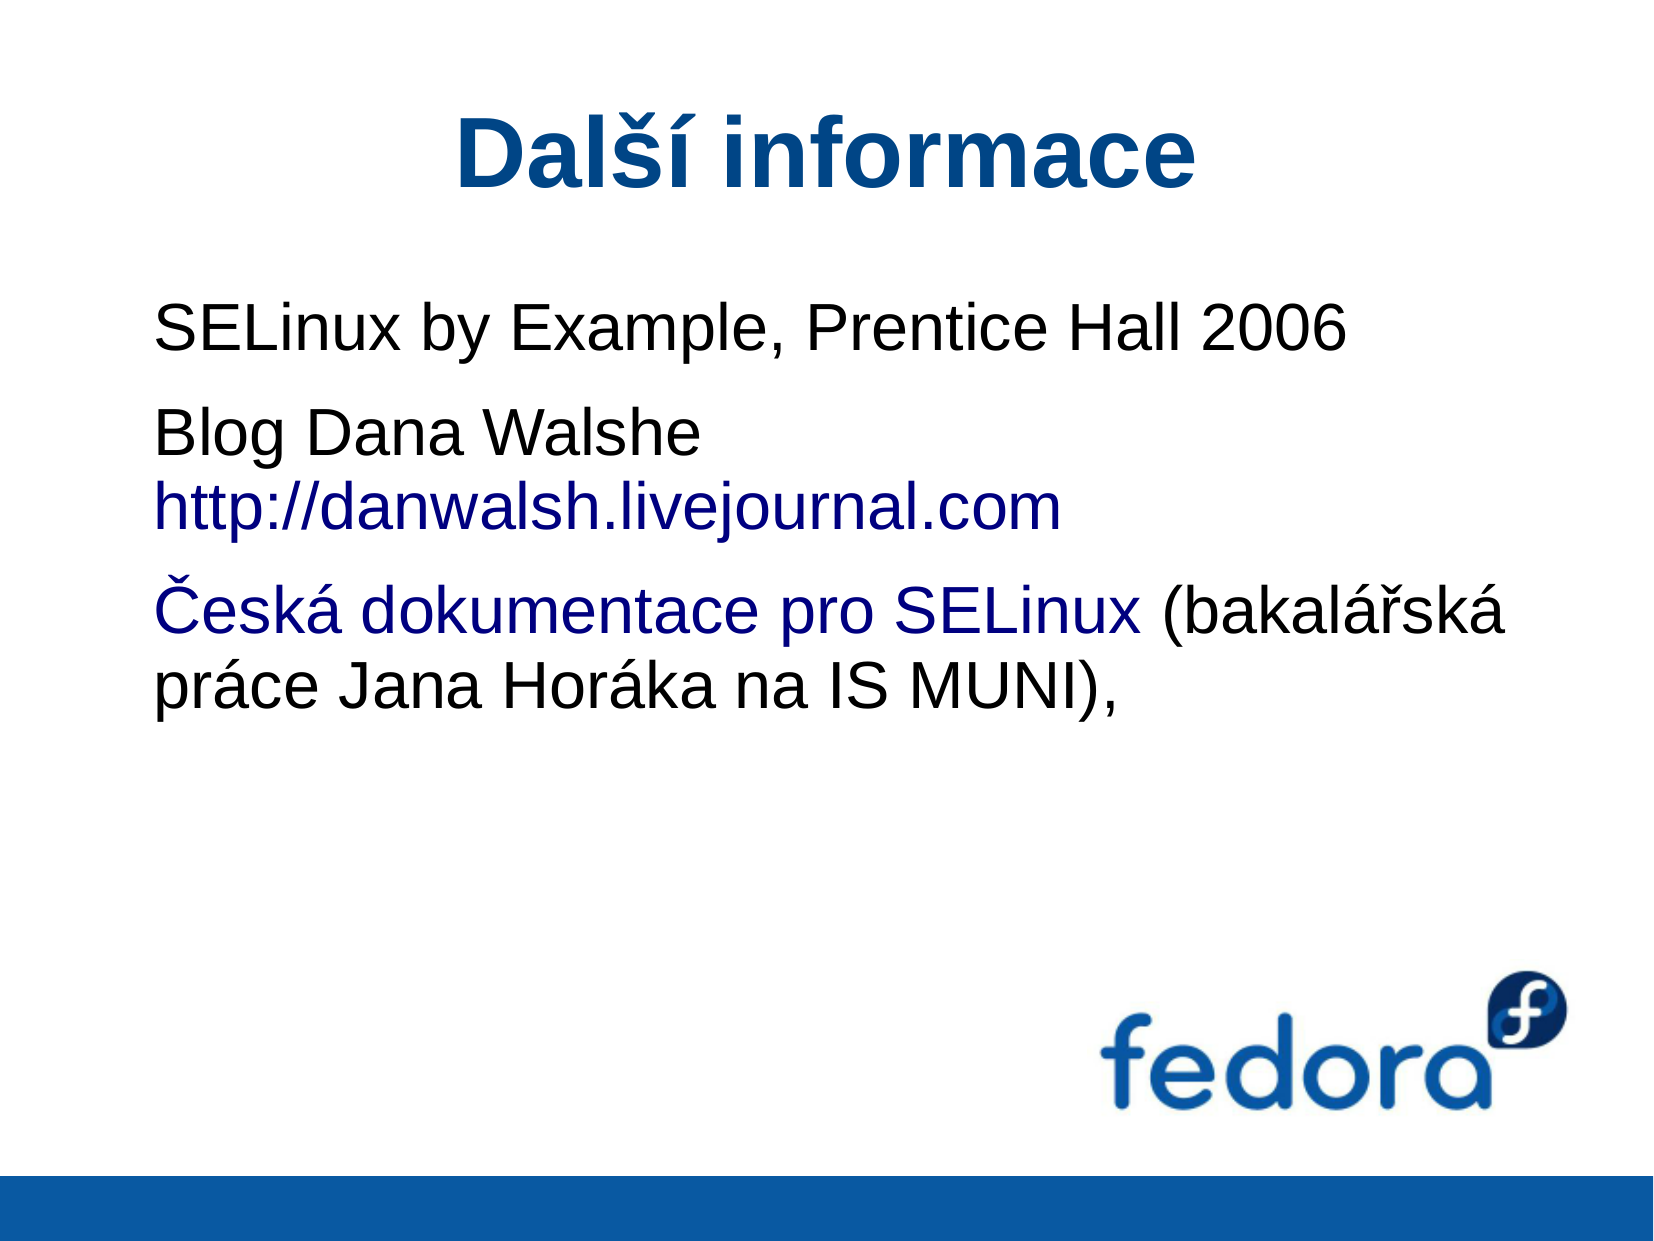

# Další informace
SELinux by Example, Prentice Hall 2006
Blog Dana Walshe http://danwalsh.livejournal.com
Česká dokumentace pro SELinux (bakalářská práce Jana Horáka na IS MUNI),